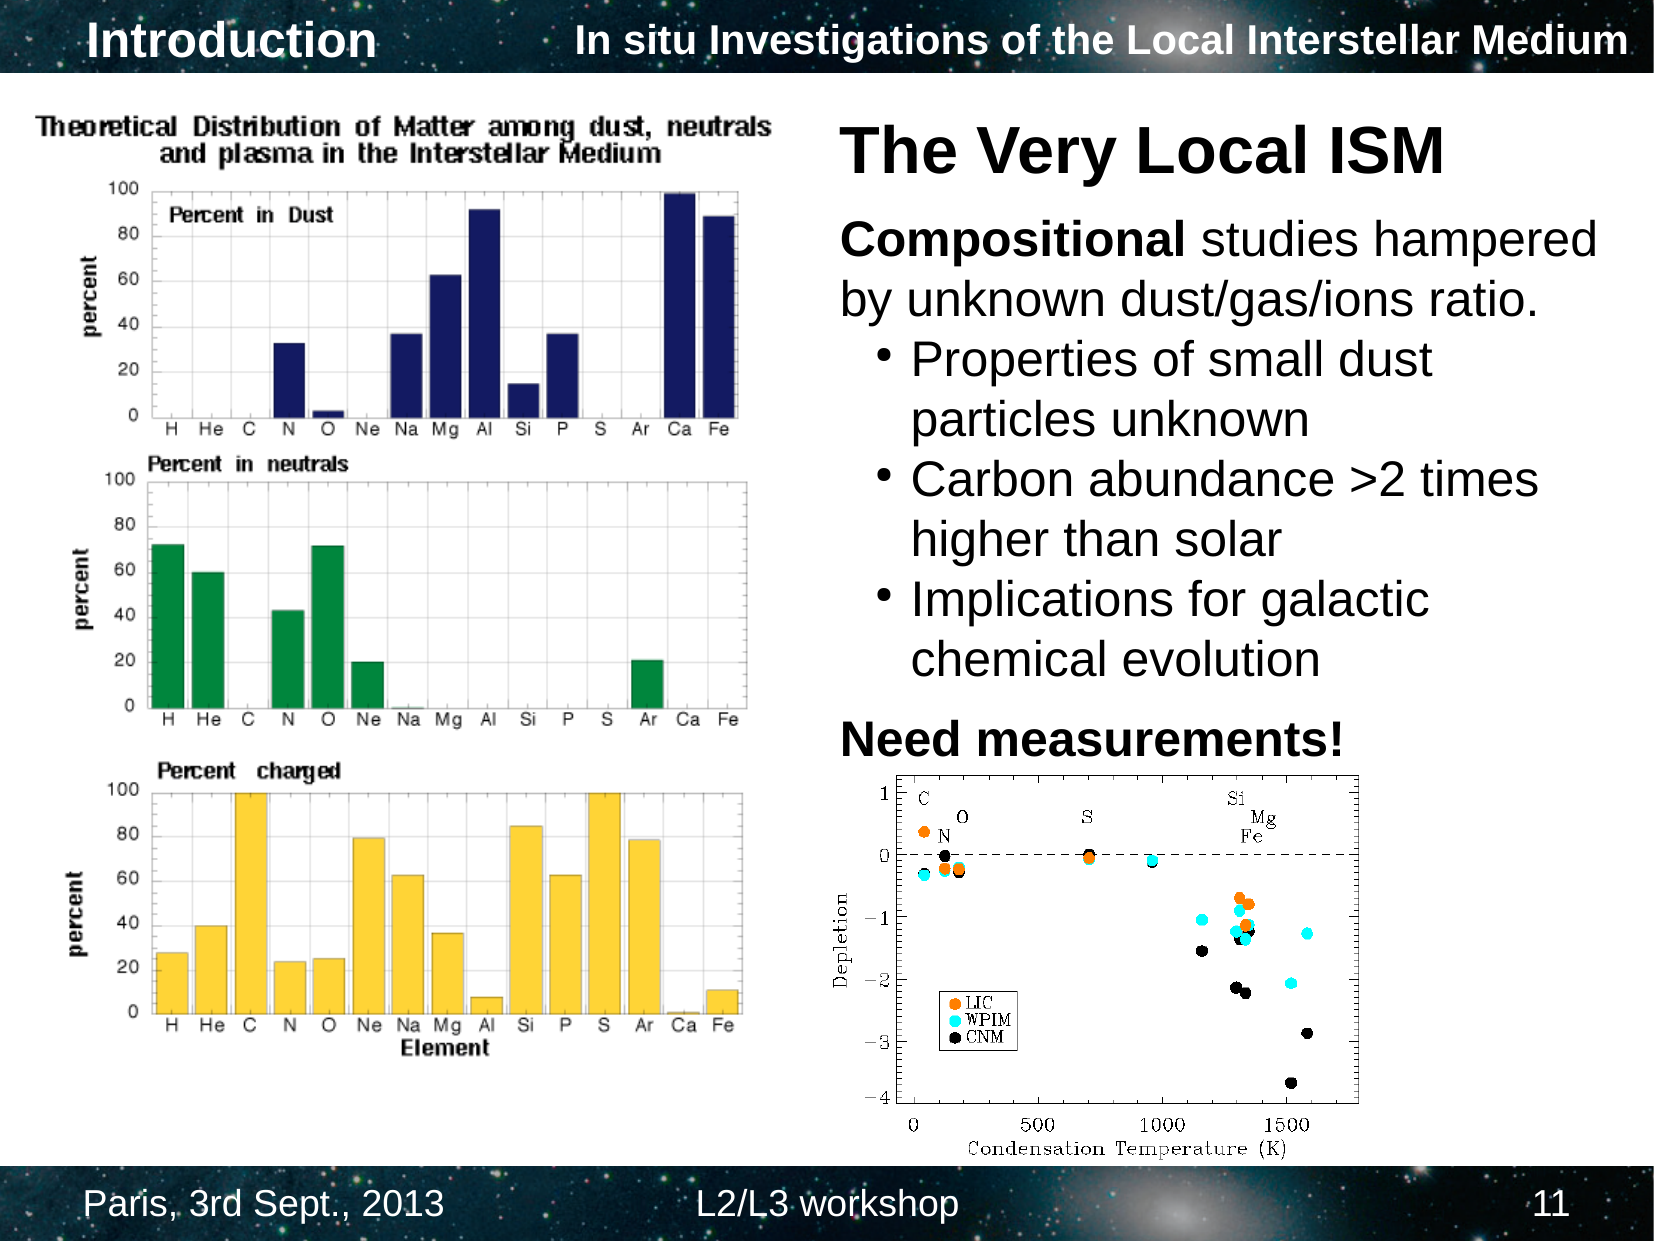

Introduction
The Very Local ISM
Compositional studies hampered by unknown dust/gas/ions ratio.
Properties of small dust particles unknown
Carbon abundance >2 times higher than solar
Implications for galactic chemical evolution
Need measurements!